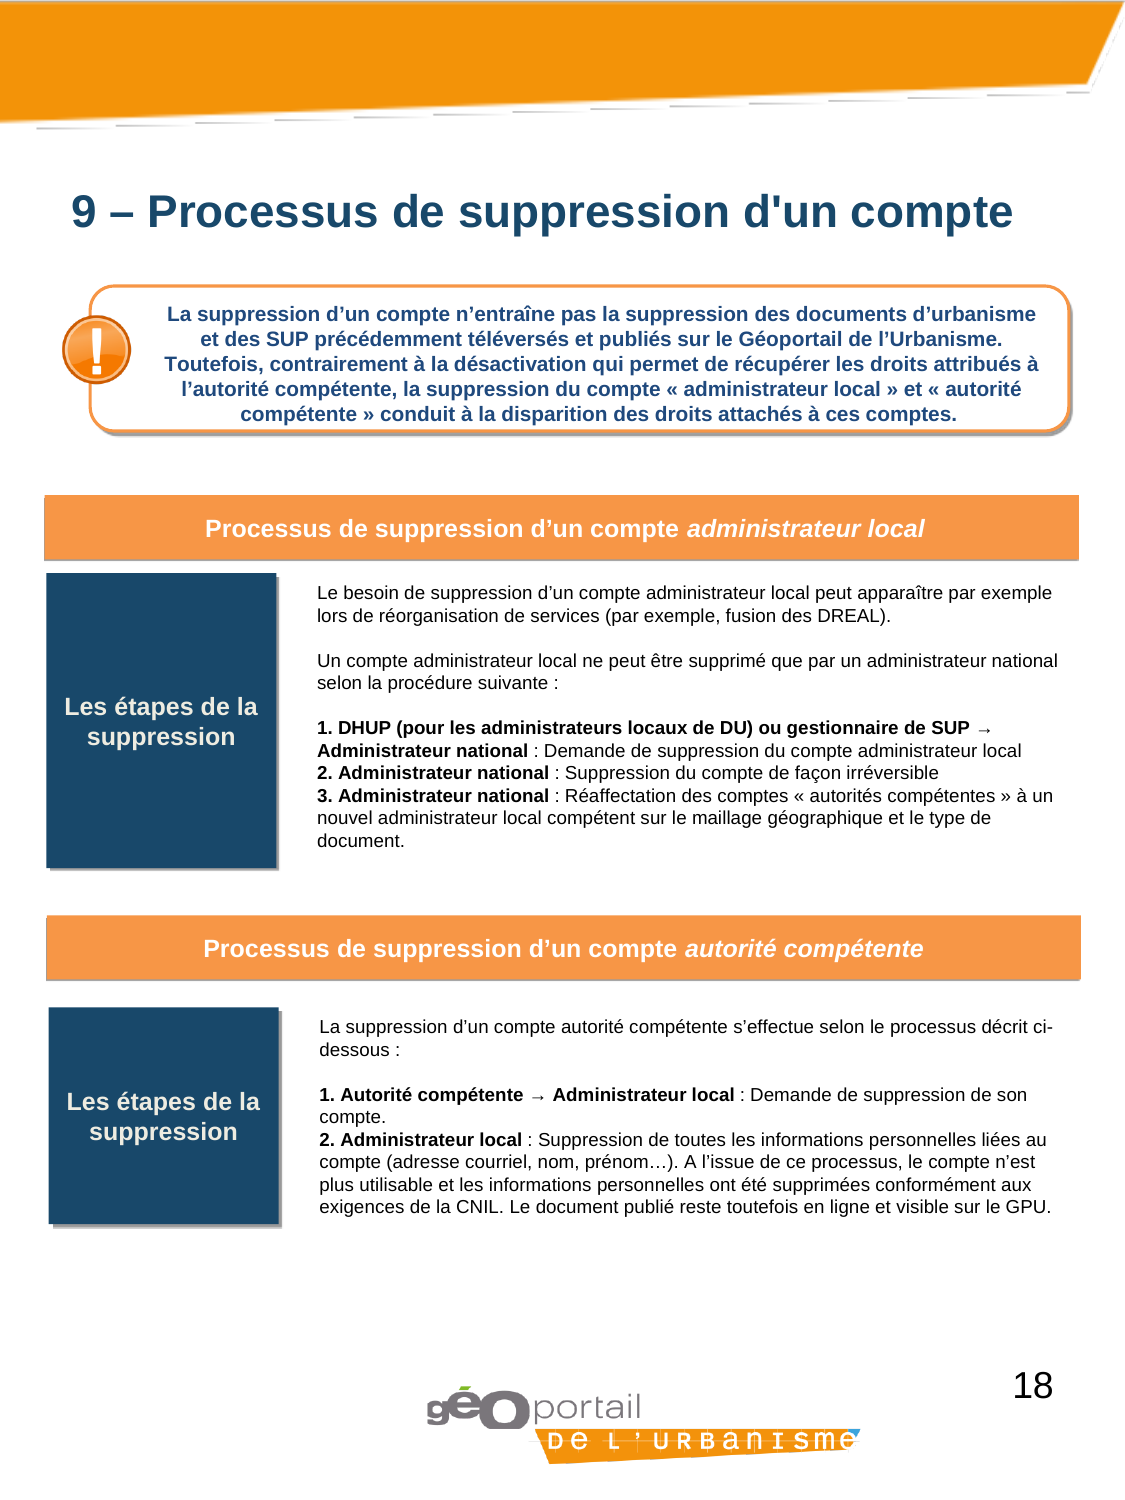

# 9 – Processus de suppression d'un compte
La suppression d’un compte n’entraîne pas la suppression des documents d’urbanisme et des SUP précédemment téléversés et publiés sur le Géoportail de l’Urbanisme. Toutefois, contrairement à la désactivation qui permet de récupérer les droits attribués à l’autorité compétente, la suppression du compte « administrateur local » et « autorité compétente » conduit à la disparition des droits attachés à ces comptes.
 Processus de suppression d’un compte administrateur local
Les étapes de la suppression
Le besoin de suppression d’un compte administrateur local peut apparaître par exemple lors de réorganisation de services (par exemple, fusion des DREAL).
Un compte administrateur local ne peut être supprimé que par un administrateur national selon la procédure suivante :
1. DHUP (pour les administrateurs locaux de DU) ou gestionnaire de SUP → Administrateur national : Demande de suppression du compte administrateur local
2. Administrateur national : Suppression du compte de façon irréversible
3. Administrateur national : Réaffectation des comptes « autorités compétentes » à un nouvel administrateur local compétent sur le maillage géographique et le type de document.
Processus de suppression d’un compte autorité compétente
Les étapes de la suppression
La suppression d’un compte autorité compétente s’effectue selon le processus décrit ci-dessous :
1. Autorité compétente → Administrateur local : Demande de suppression de son compte.
2. Administrateur local : Suppression de toutes les informations personnelles liées au compte (adresse courriel, nom, prénom…). A l’issue de ce processus, le compte n’est plus utilisable et les informations personnelles ont été supprimées conformément aux exigences de la CNIL. Le document publié reste toutefois en ligne et visible sur le GPU.